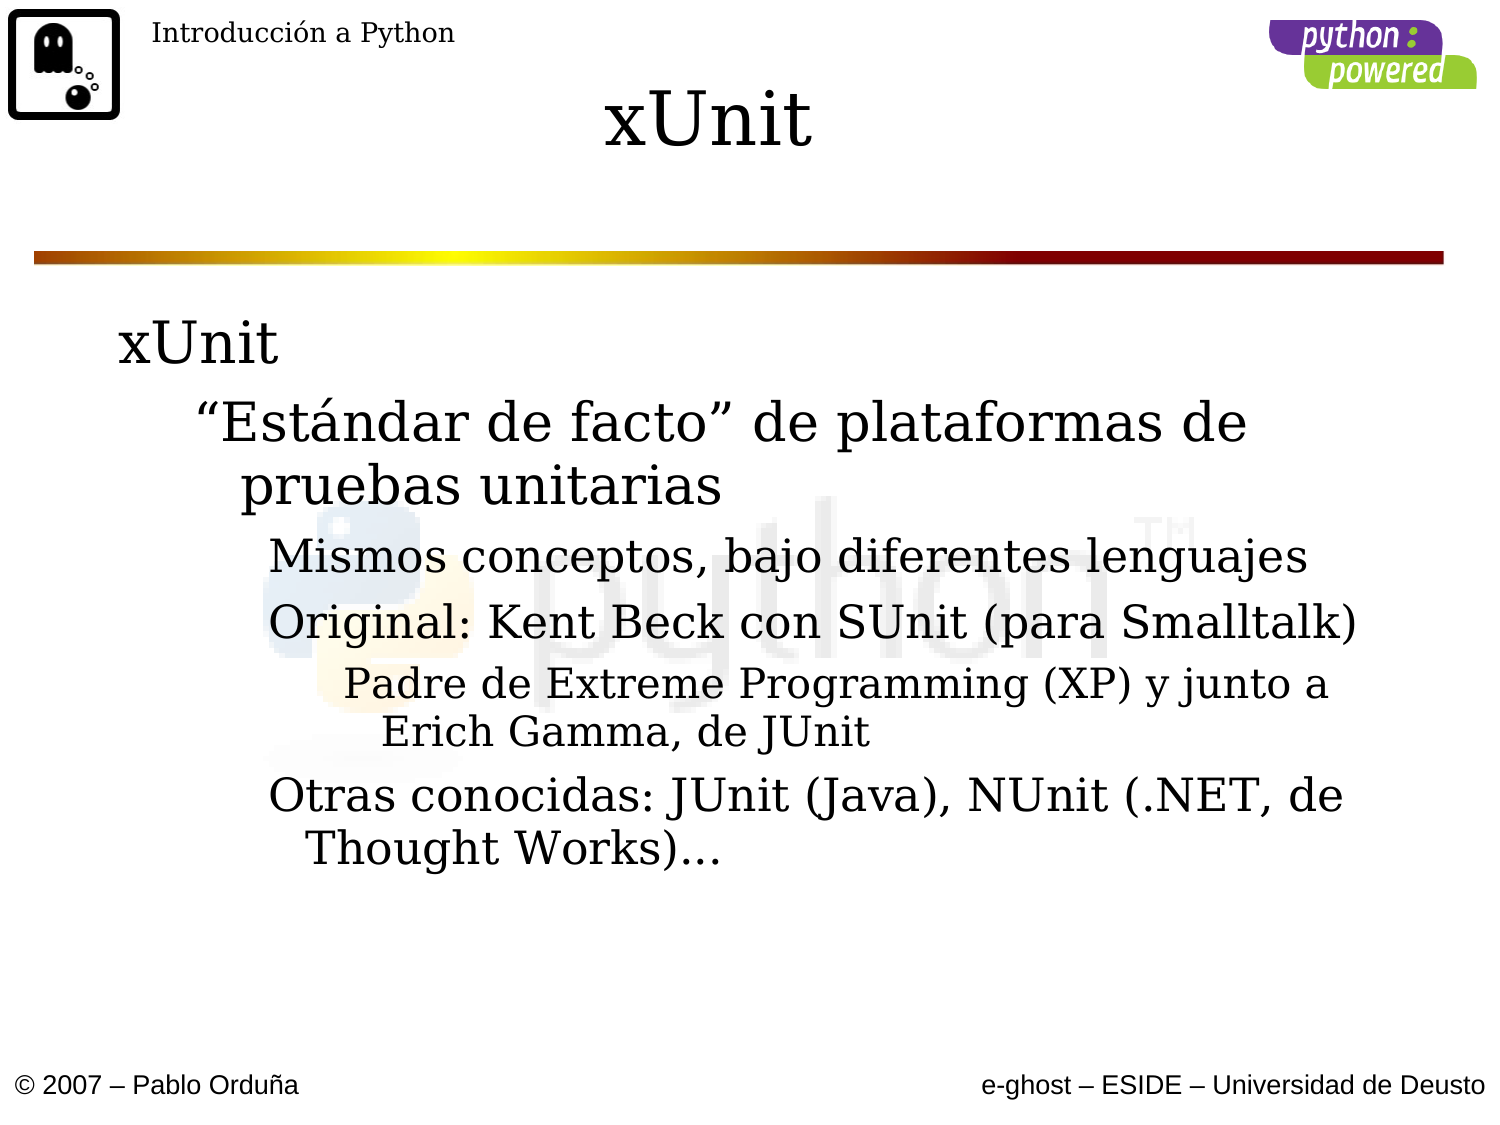

# xUnit
xUnit
“Estándar de facto” de plataformas de pruebas unitarias
Mismos conceptos, bajo diferentes lenguajes
Original: Kent Beck con SUnit (para Smalltalk)
Padre de Extreme Programming (XP) y junto a Erich Gamma, de JUnit
Otras conocidas: JUnit (Java), NUnit (.NET, de Thought Works)...